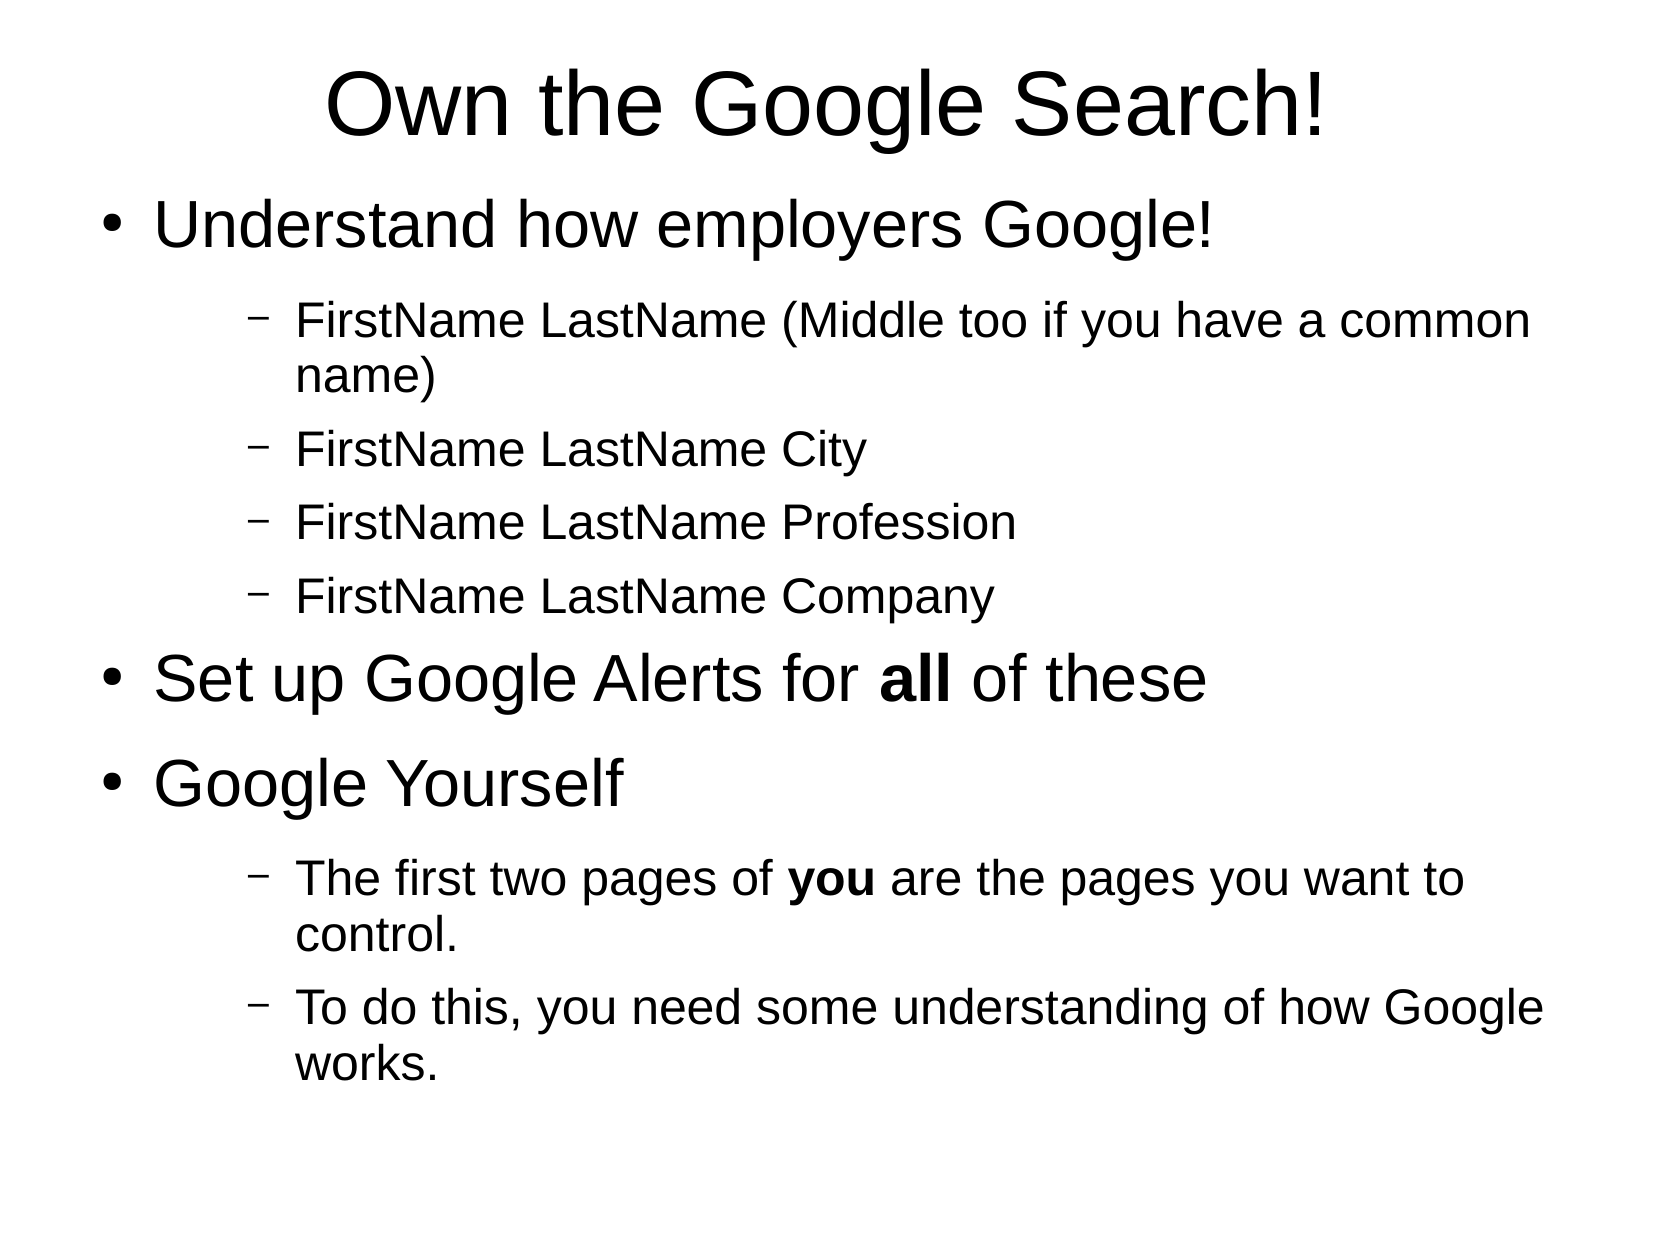

# Own the Google Search!
Understand how employers Google!
FirstName LastName (Middle too if you have a common name)
FirstName LastName City
FirstName LastName Profession
FirstName LastName Company
Set up Google Alerts for all of these
Google Yourself
The first two pages of you are the pages you want to control.
To do this, you need some understanding of how Google works.